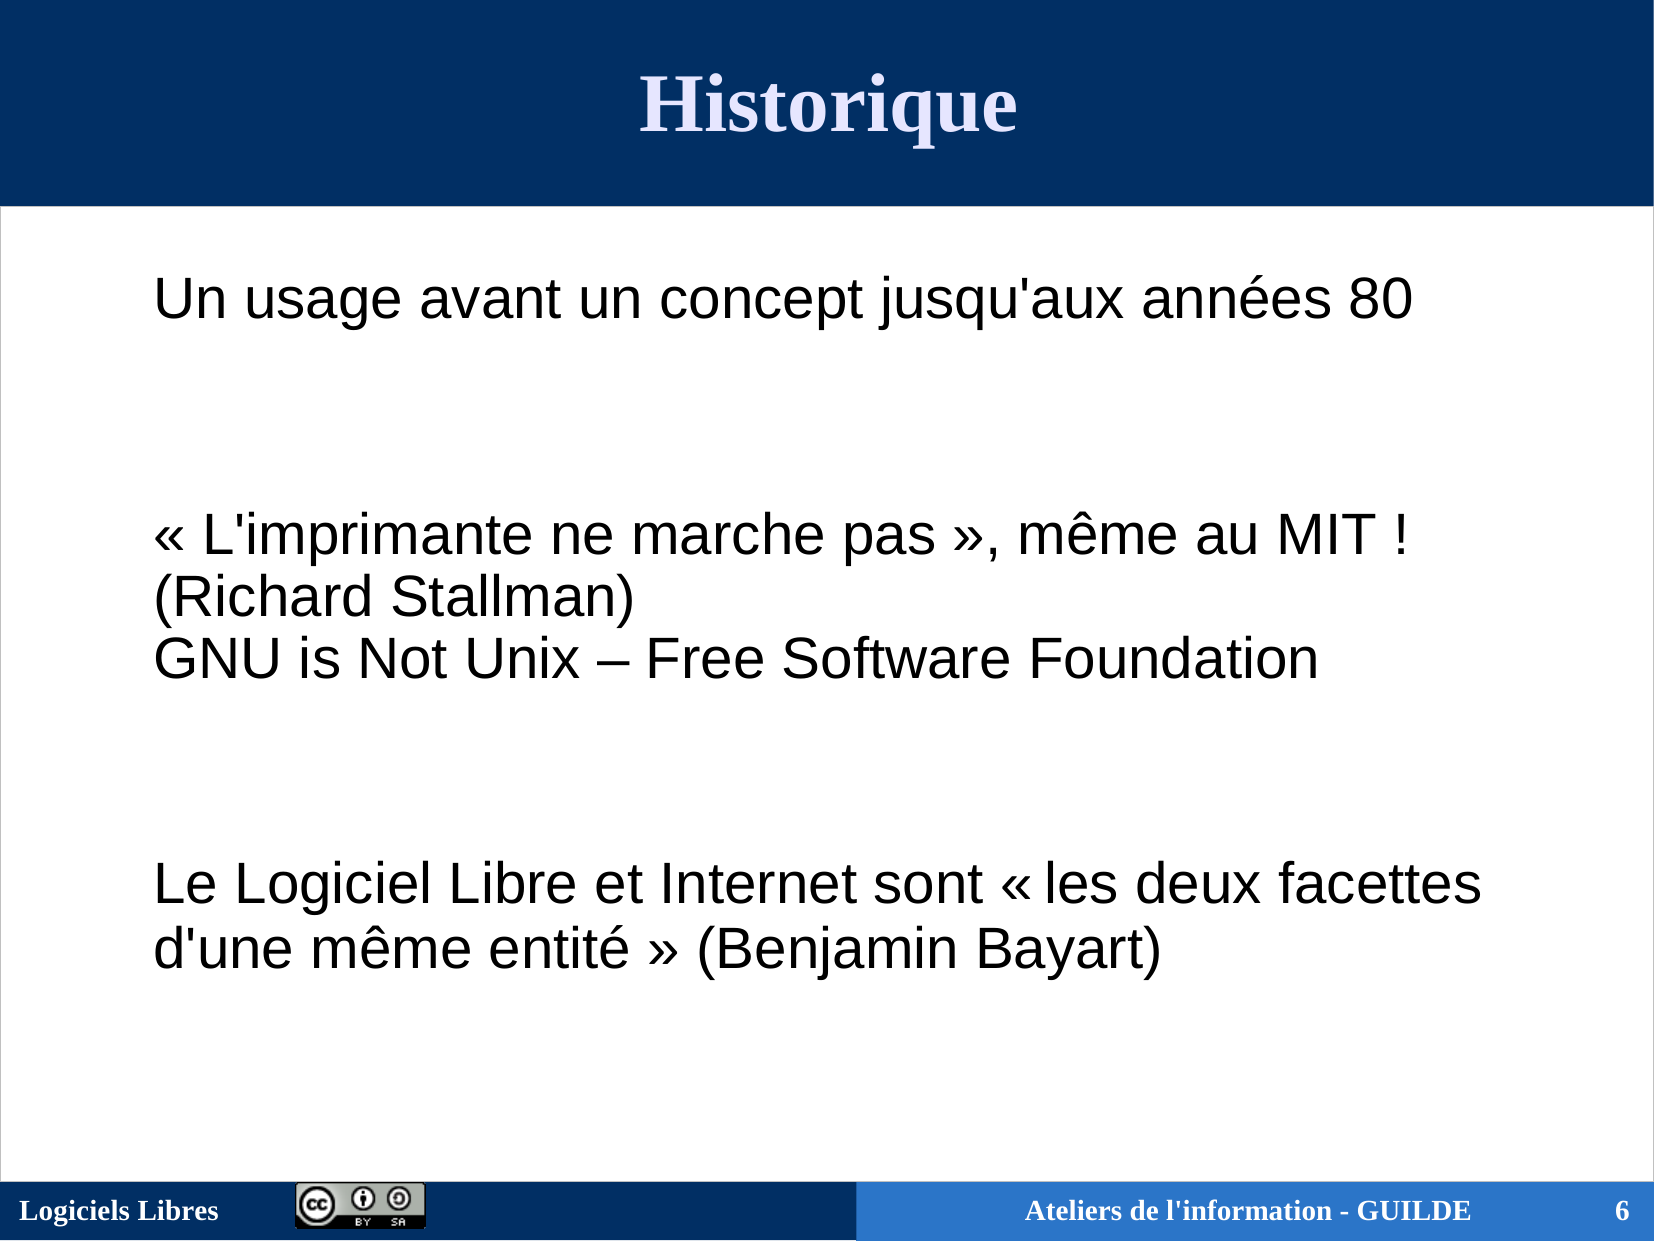

# Historique
Un usage avant un concept jusqu'aux années 80
« L'imprimante ne marche pas », même au MIT !
(Richard Stallman)
GNU is Not Unix – Free Software Foundation
Le Logiciel Libre et Internet sont « les deux facettes d'une même entité » (Benjamin Bayart)
6